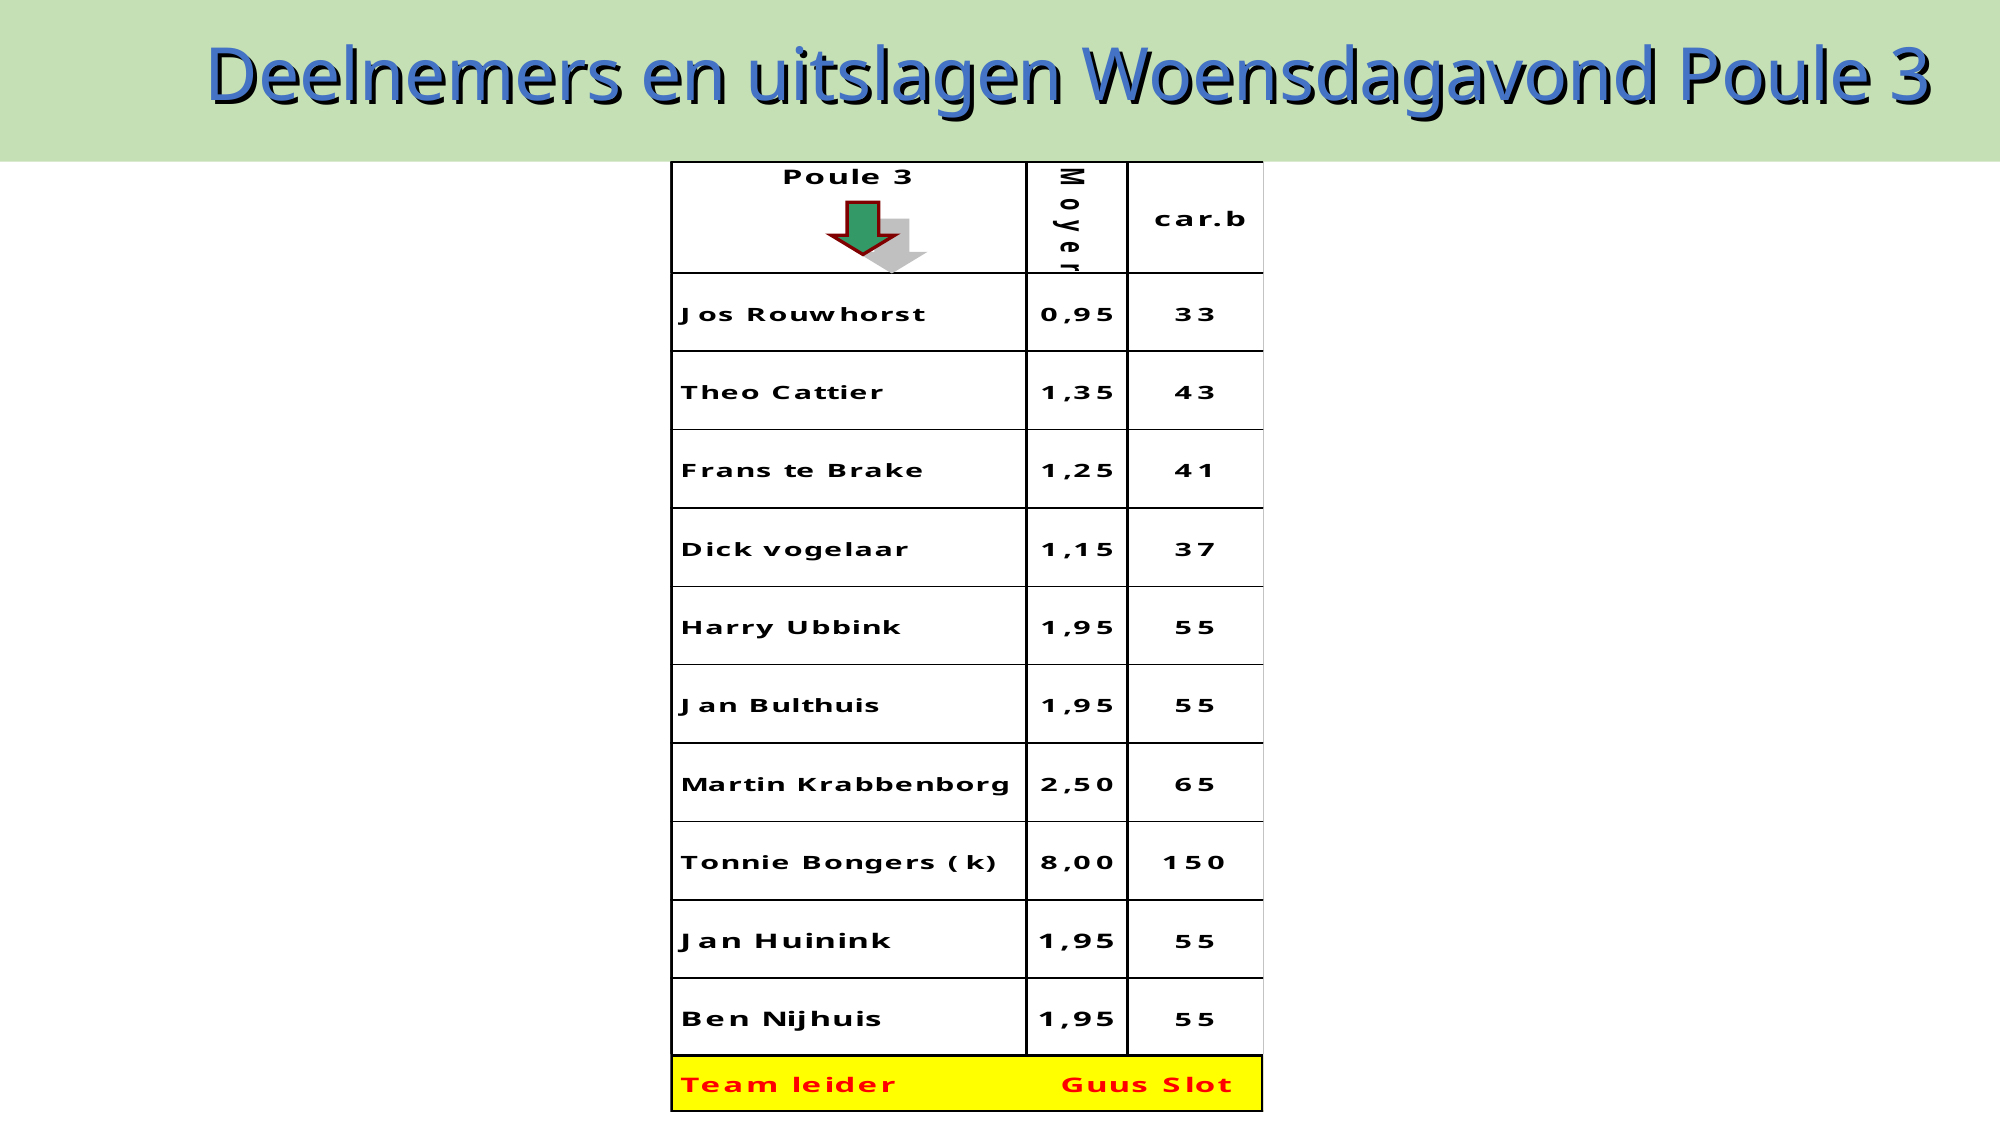

# Deelnemers en uitslagen Woensdagavond Poule 3